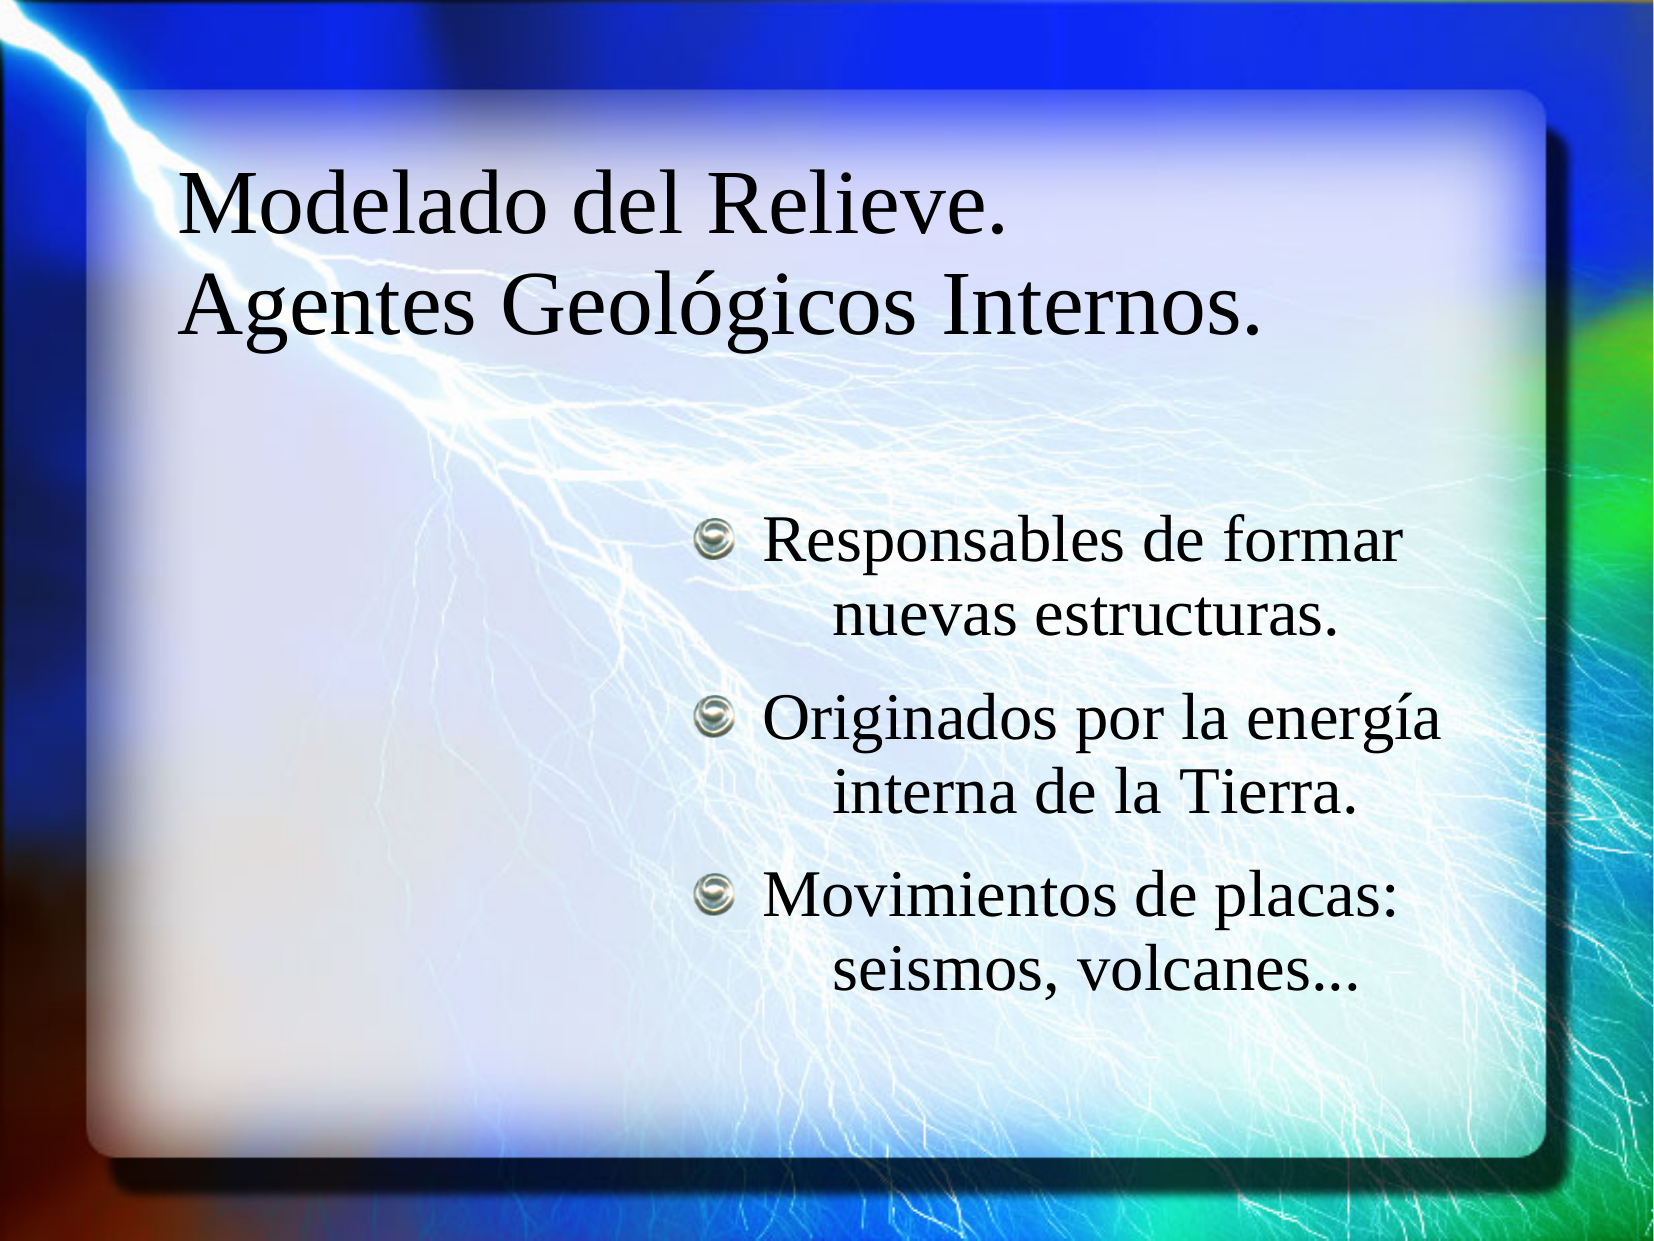

# Modelado del Relieve. Agentes Geológicos Internos.
Responsables de formar nuevas estructuras.
Originados por la energía interna de la Tierra.
Movimientos de placas: seismos, volcanes...